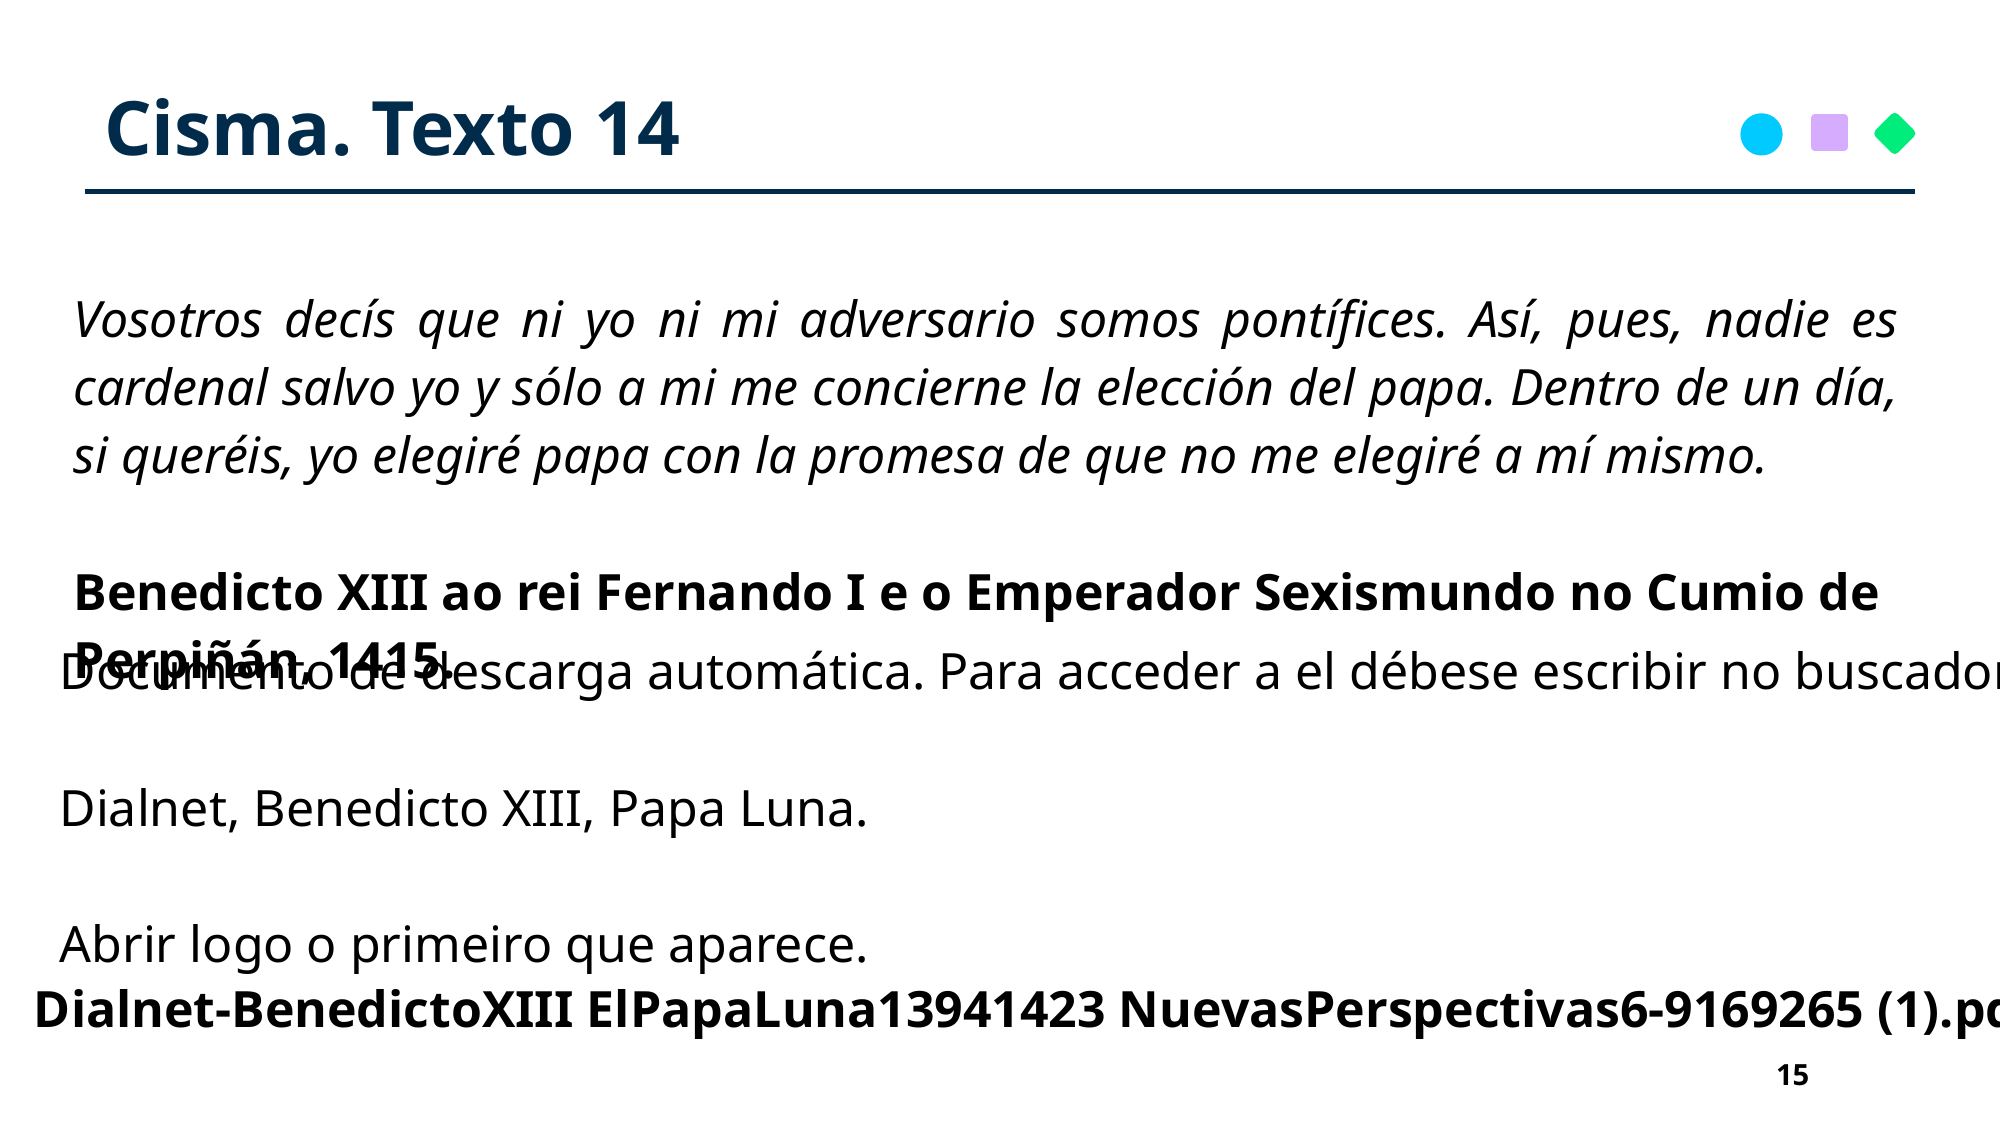

# Cisma. Texto 14
Vosotros decís que ni yo ni mi adversario somos pontífices. Así, pues, nadie es cardenal salvo yo y sólo a mi me concierne la elección del papa. Dentro de un día, si queréis, yo elegiré papa con la promesa de que no me elegiré a mí mismo.
Benedicto XIII ao rei Fernando I e o Emperador Sexismundo no Cumio de Perpiñán, 1415.
Documento de descarga automática. Para acceder a el débese escribir no buscador:
Dialnet, Benedicto XIII, Papa Luna.
Abrir logo o primeiro que aparece.
Dialnet-BenedictoXIII ElPapaLuna13941423 NuevasPerspectivas6-9169265 (1).pdf